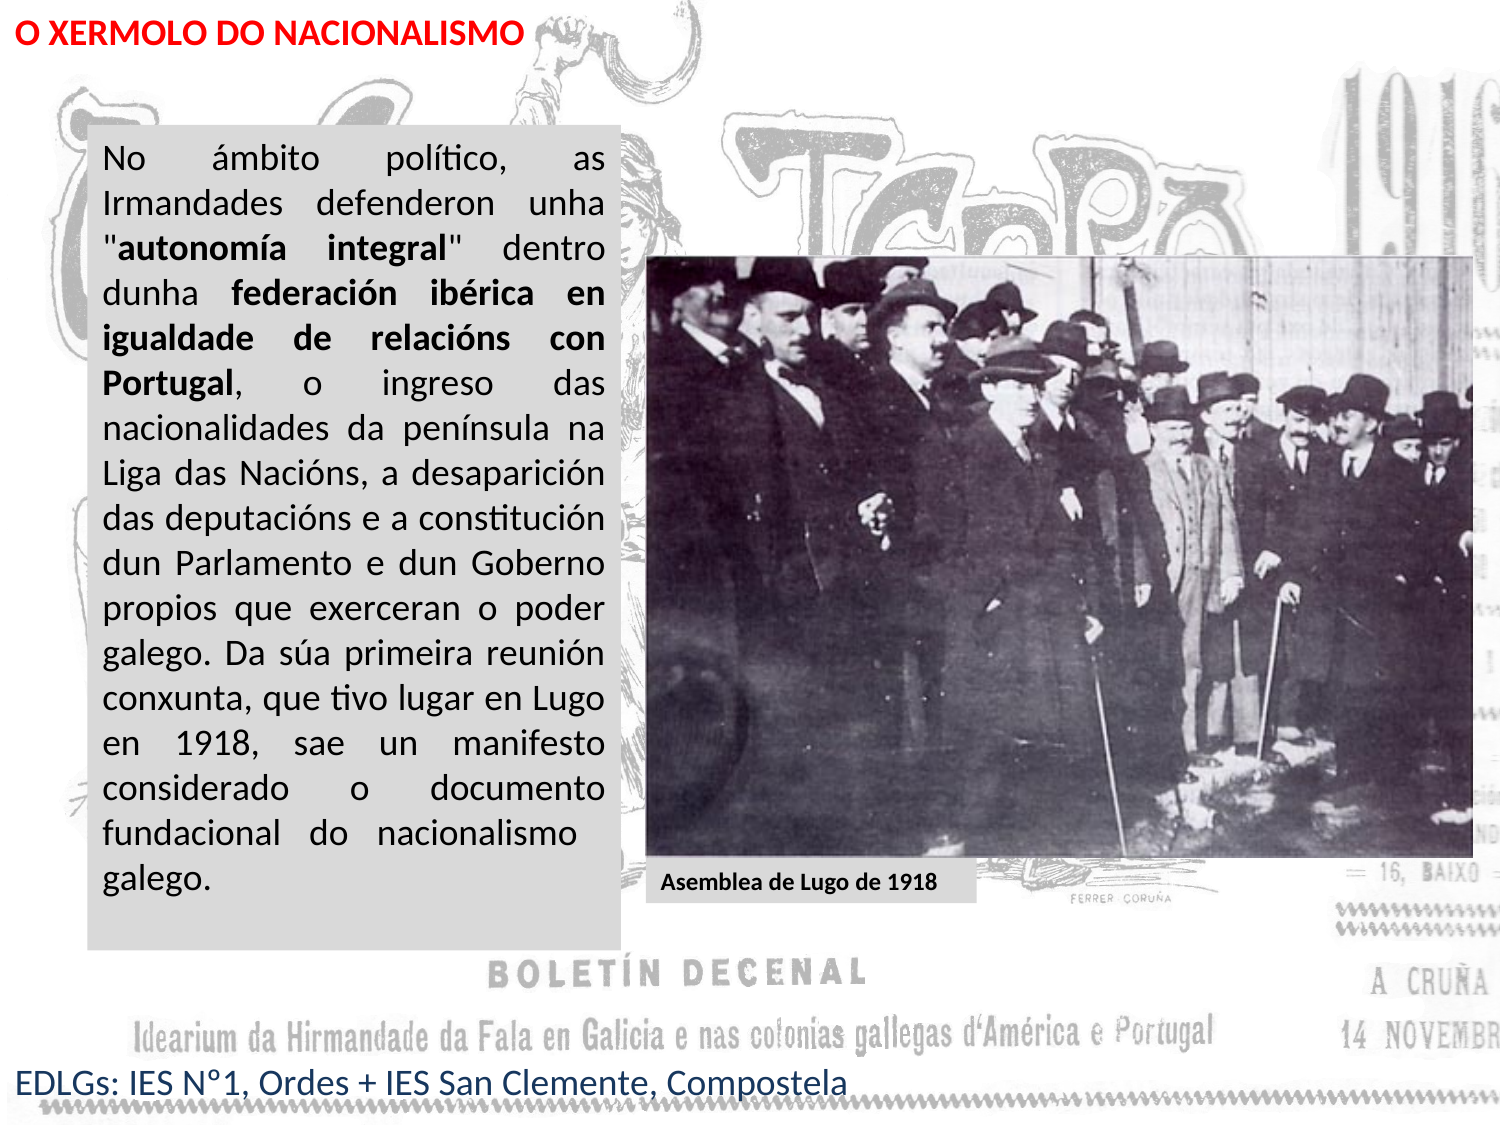

O XERMOLO DO NACIONALISMO
No ámbito político, as Irmandades defenderon unha "autonomía integral" dentro dunha federación ibérica en igualdade de relacións con Portugal, o ingreso das nacionalidades da península na Liga das Nacións, a desaparición das deputacións e a constitución dun Parlamento e dun Goberno propios que exerceran o poder galego. Da súa primeira reunión conxunta, que tivo lugar en Lugo en 1918, sae un manifesto considerado o documento fundacional do nacionalismo galego.
Asemblea de Lugo de 1918
EDLGs: IES Nº1, Ordes + IES San Clemente, Compostela